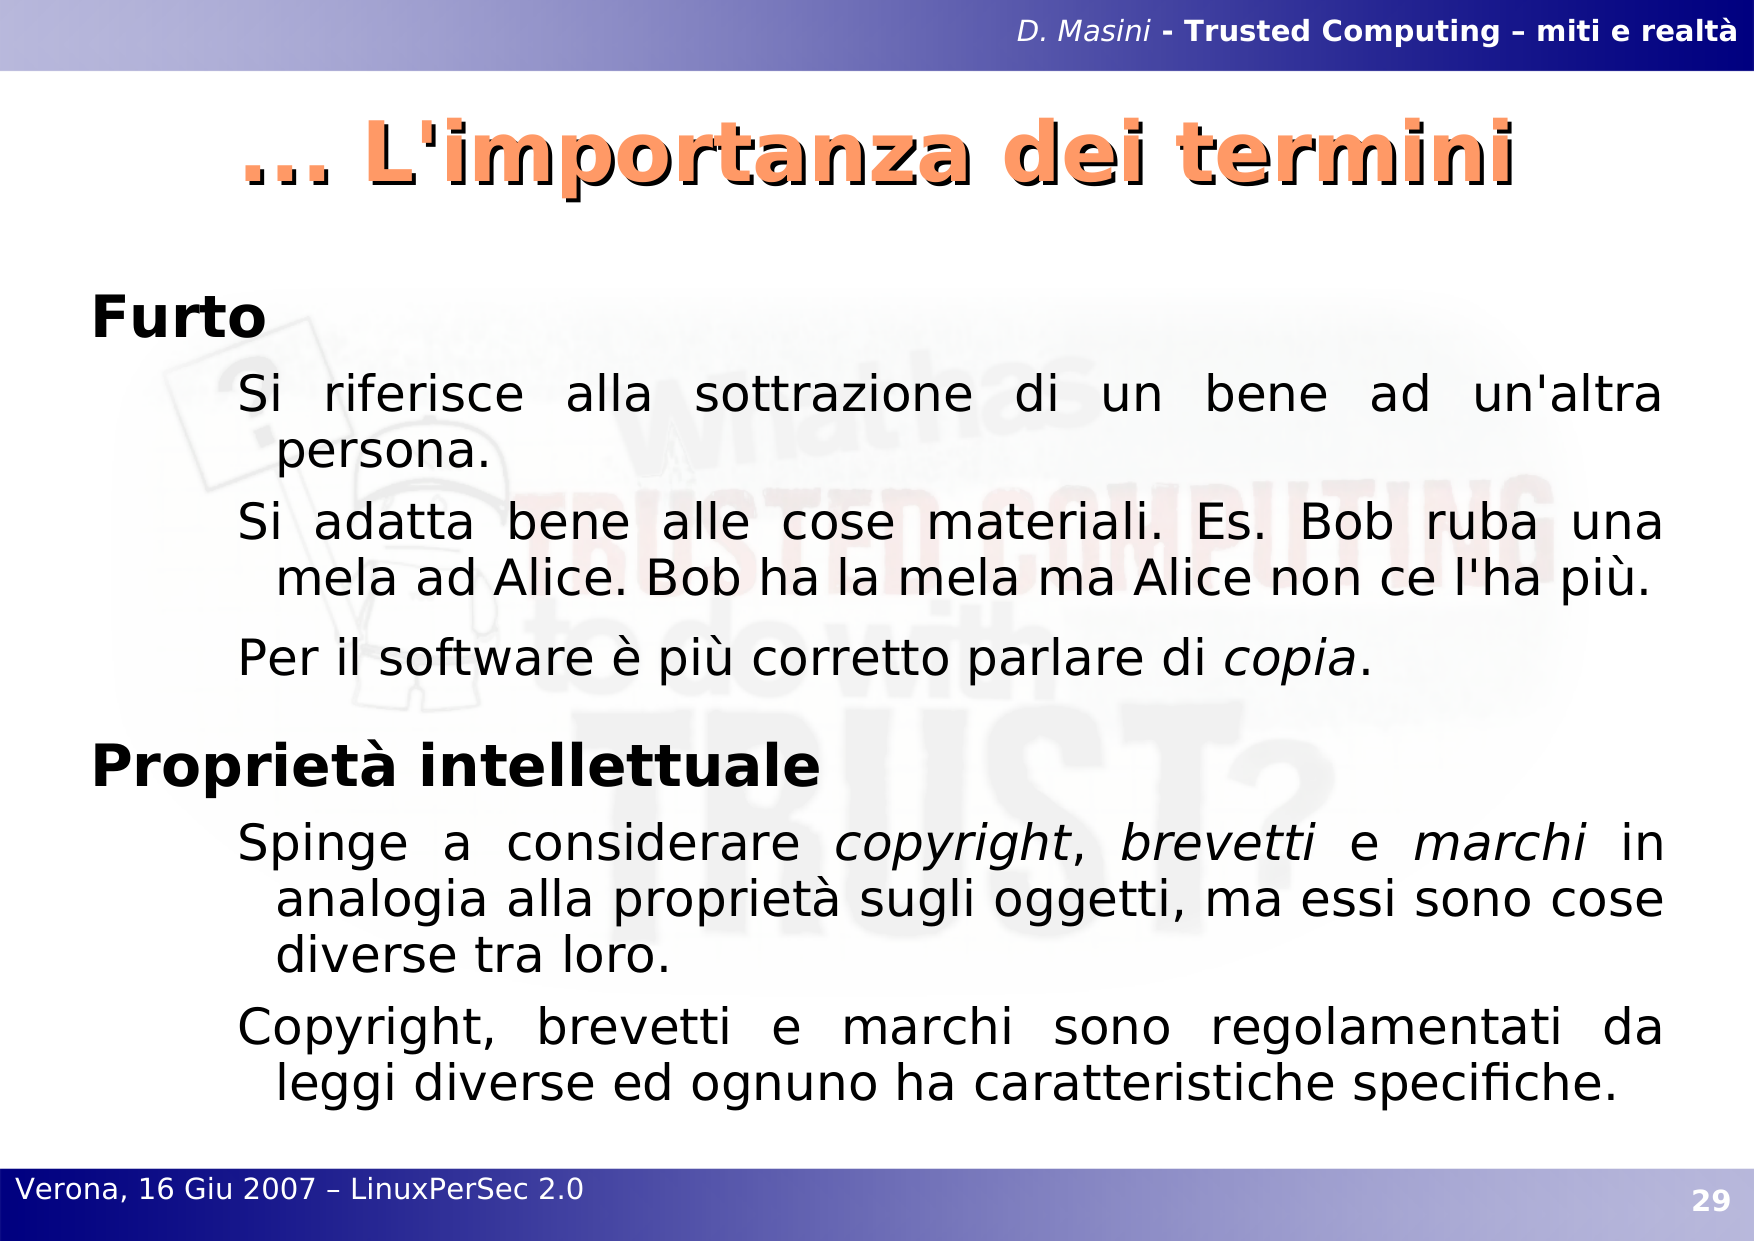

# ... L'importanza dei termini
Furto
Si riferisce alla sottrazione di un bene ad un'altra persona.
Si adatta bene alle cose materiali. Es. Bob ruba una mela ad Alice. Bob ha la mela ma Alice non ce l'ha più.
Per il software è più corretto parlare di copia.
Proprietà intellettuale
Spinge a considerare copyright, brevetti e marchi in analogia alla proprietà sugli oggetti, ma essi sono cose diverse tra loro.
Copyright, brevetti e marchi sono regolamentati da leggi diverse ed ognuno ha caratteristiche specifiche.